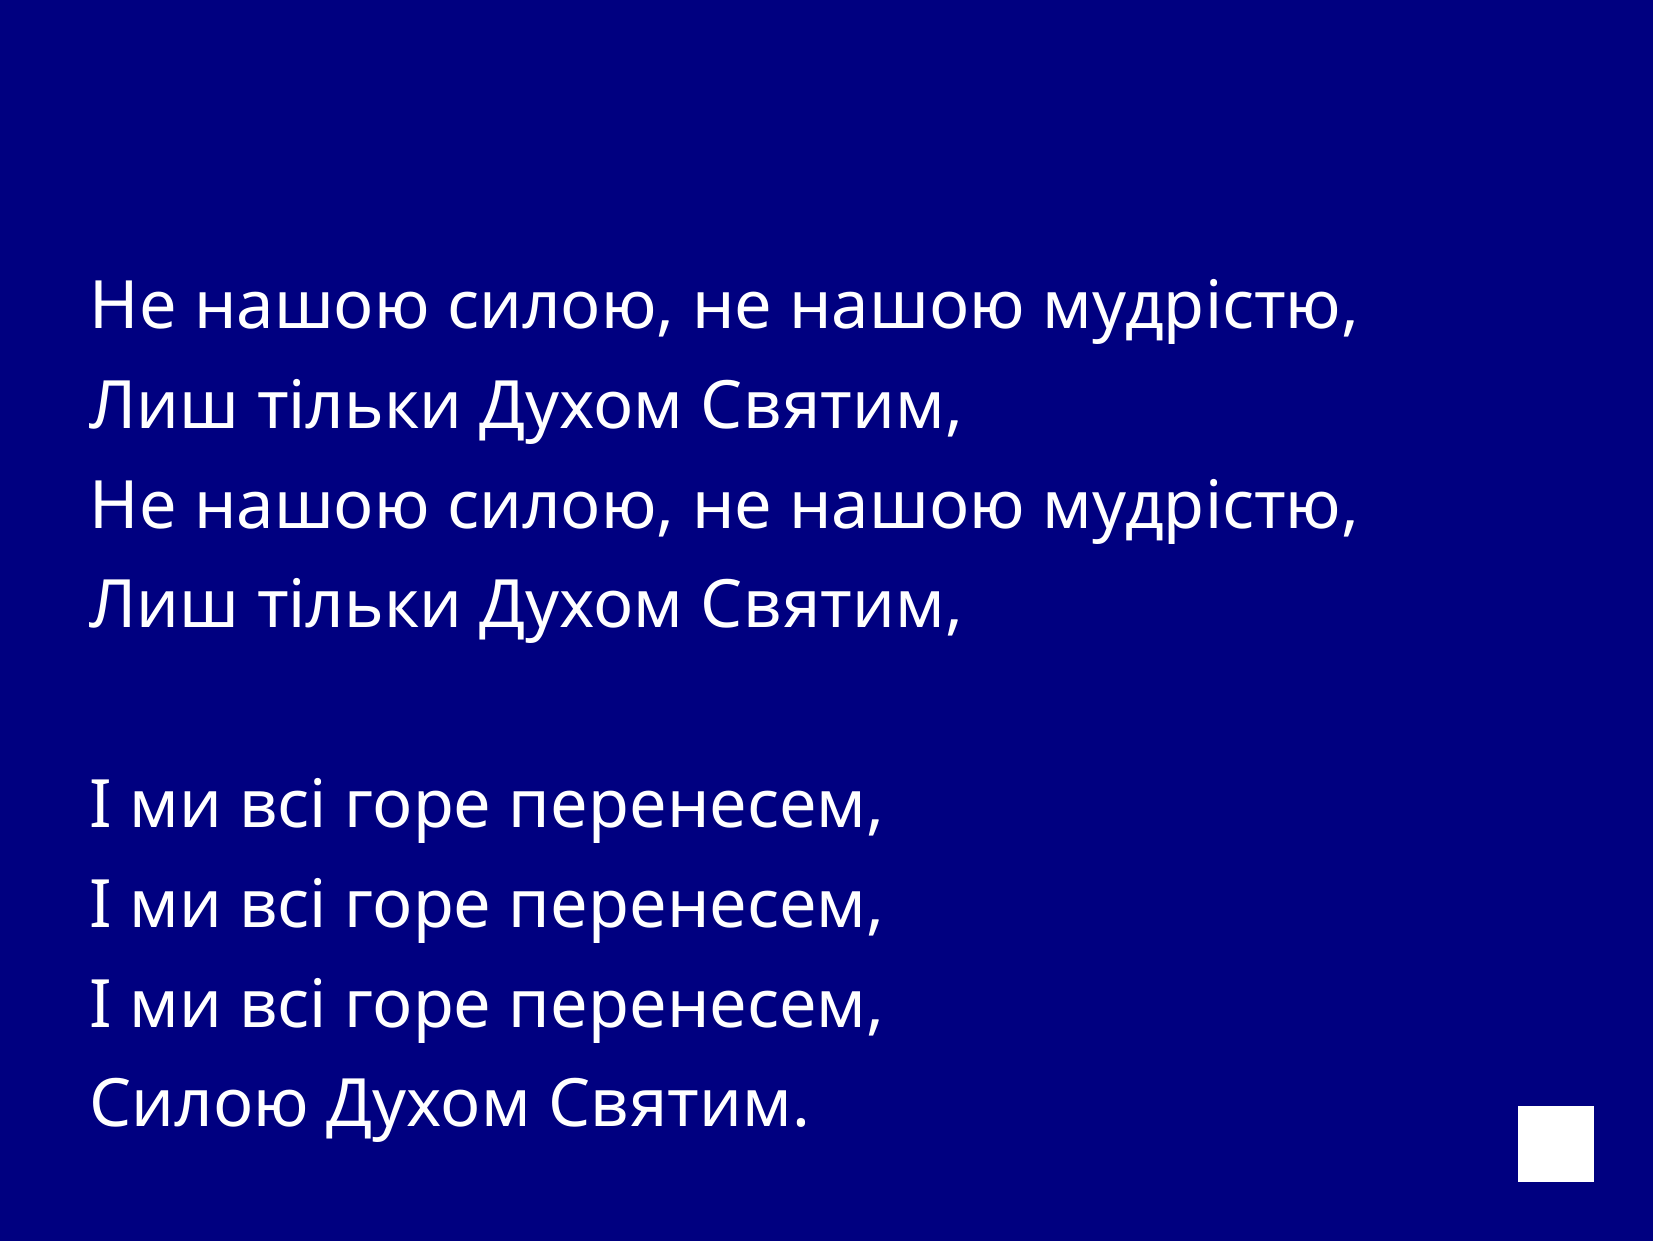

Не нашою силою, не нашою мудрістю,
Лиш тільки Духом Святим,
Не нашою силою, не нашою мудрістю,
Лиш тільки Духом Святим,
І ми всі горе перенесем,
І ми всі горе перенесем,
І ми всі горе перенесем,
Силою Духом Святим.